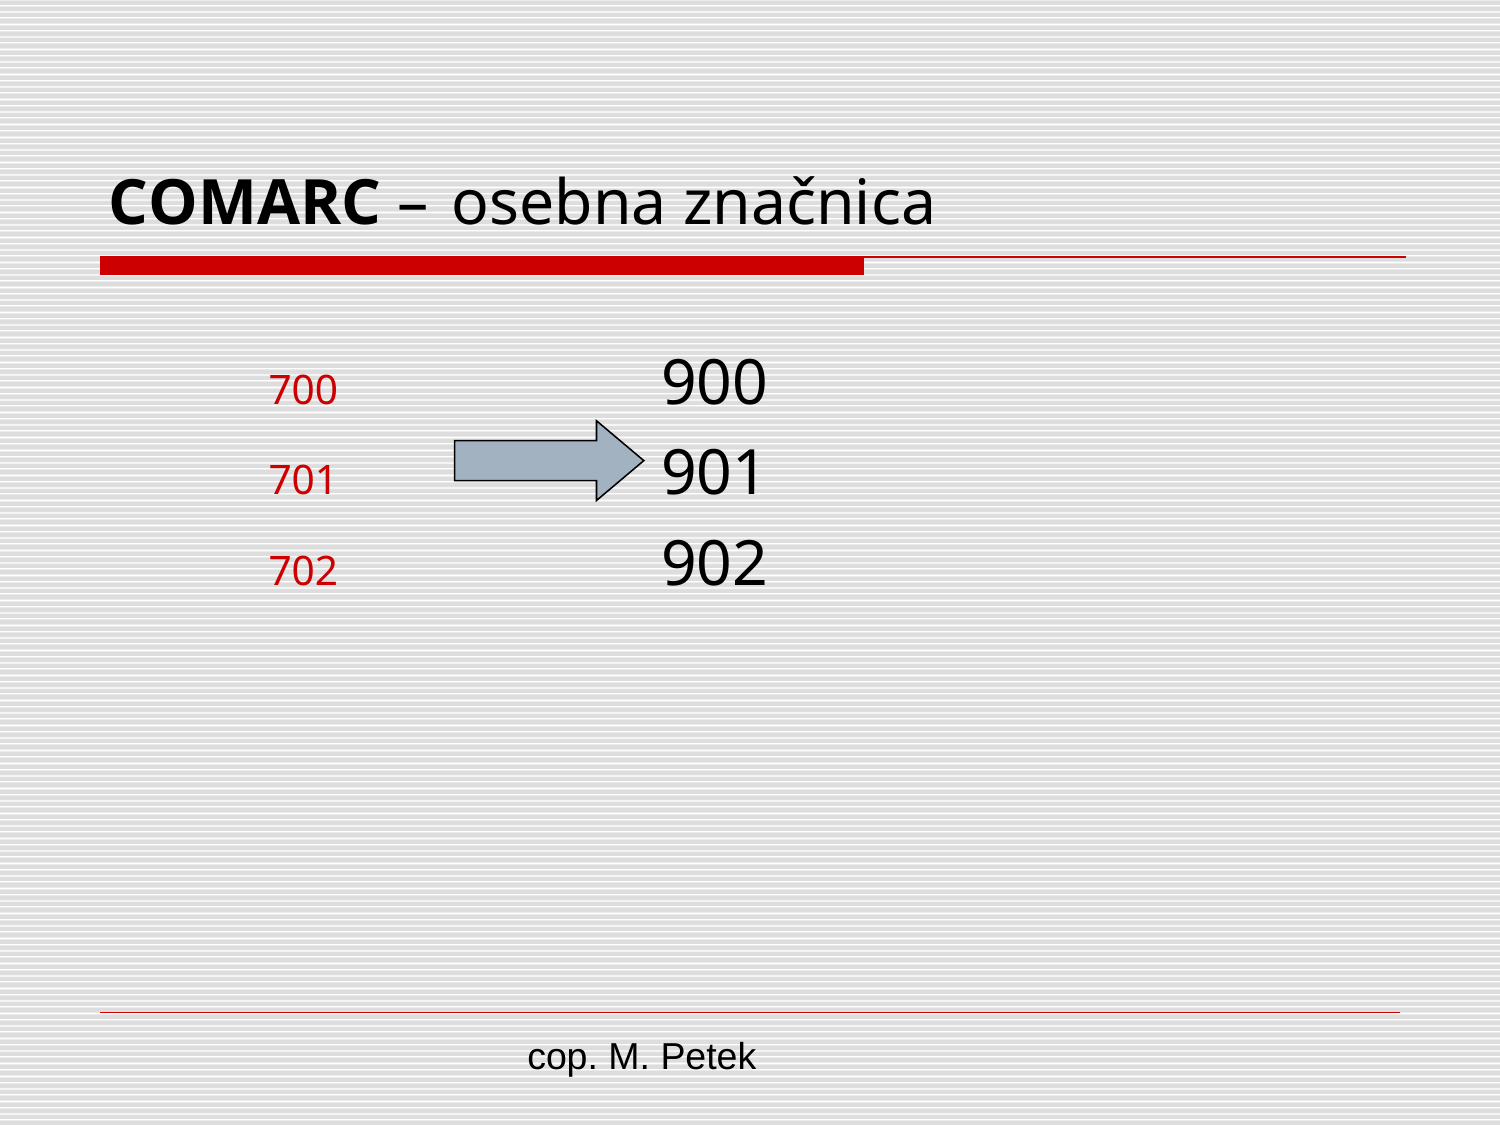

# COMARC – osebna značnica
 900
 901
 902
cop. M. Petek